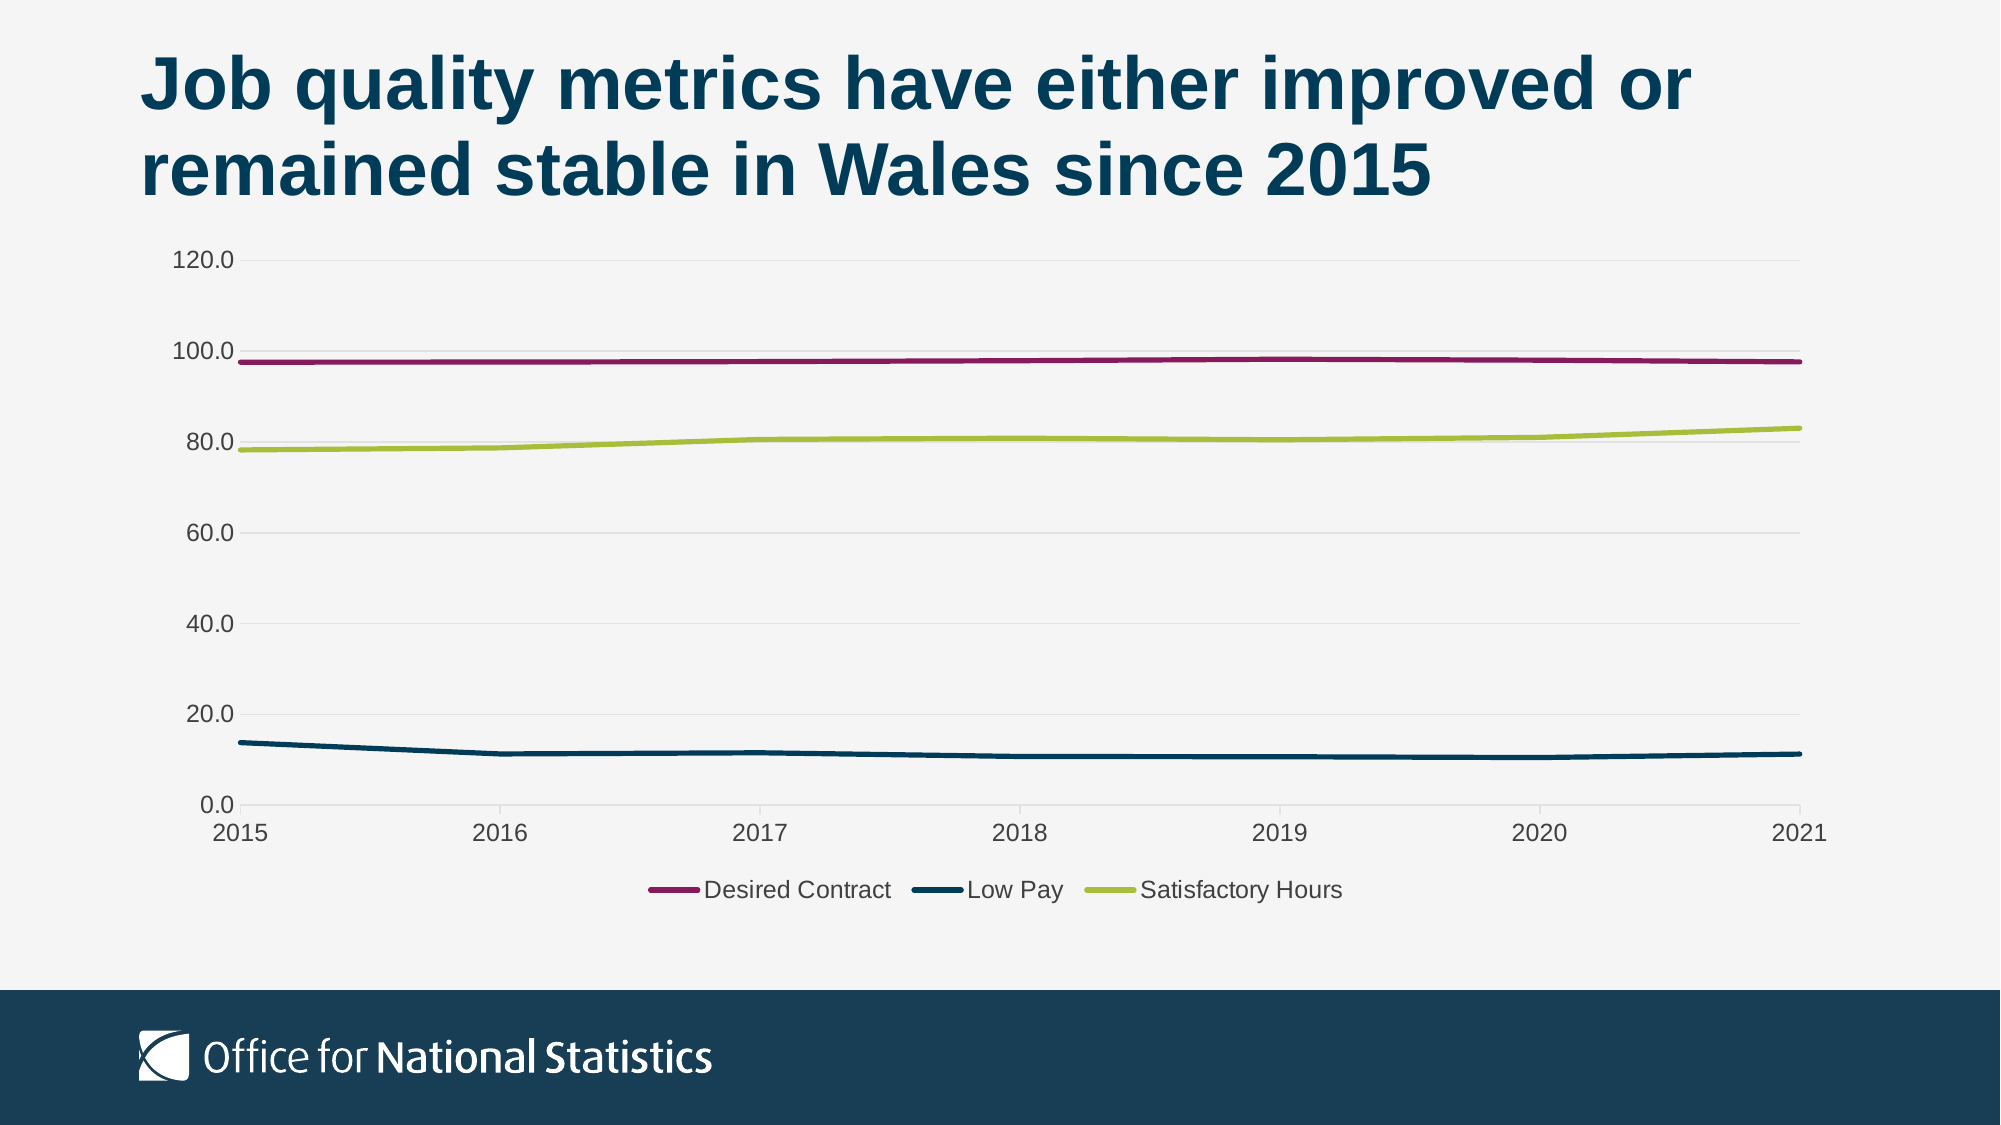

# Job quality metrics have either improved or remained stable in Wales since 2015
### Chart
| Category | Desired Contract | Low Pay | Satisfactory Hours |
|---|---|---|---|
| 2015 | 97.5609963235325 | 13.7693006049313 | 78.2332573807484 |
| 2016 | 97.5987060178147 | 11.2770680370782 | 78.6890870513722 |
| 2017 | 97.6925182197647 | 11.5355242392111 | 80.5466011350582 |
| 2018 | 97.8941078623741 | 10.7088006588988 | 80.8223315003674 |
| 2019 | 98.2120941018403 | 10.6638094192273 | 80.4770009883019 |
| 2020 | 98.0156480141816 | 10.47279682999 | 81.0139111562977 |
| 2021 | 97.63497917868 | 11.2467873509882 | 83.02659091018 |